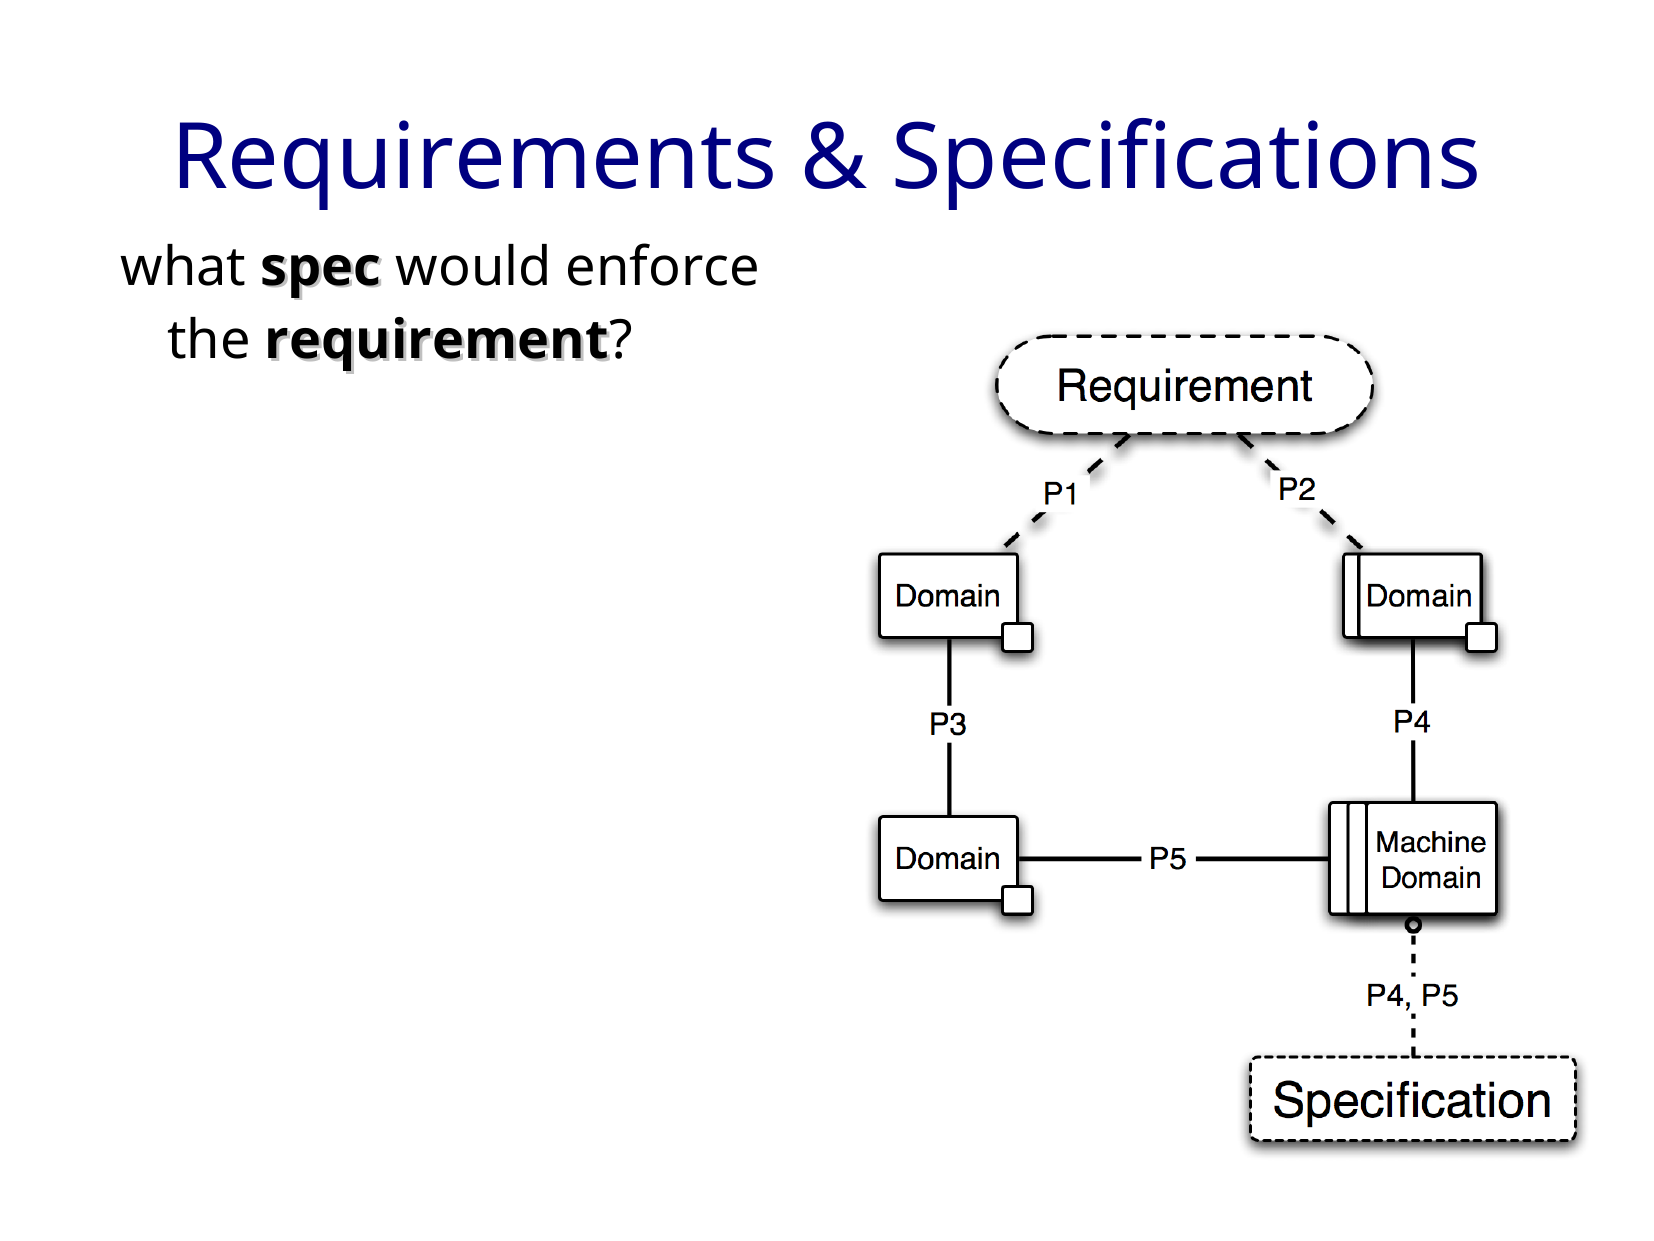

# Requirements & Specifications
what spec would enforce the requirement?